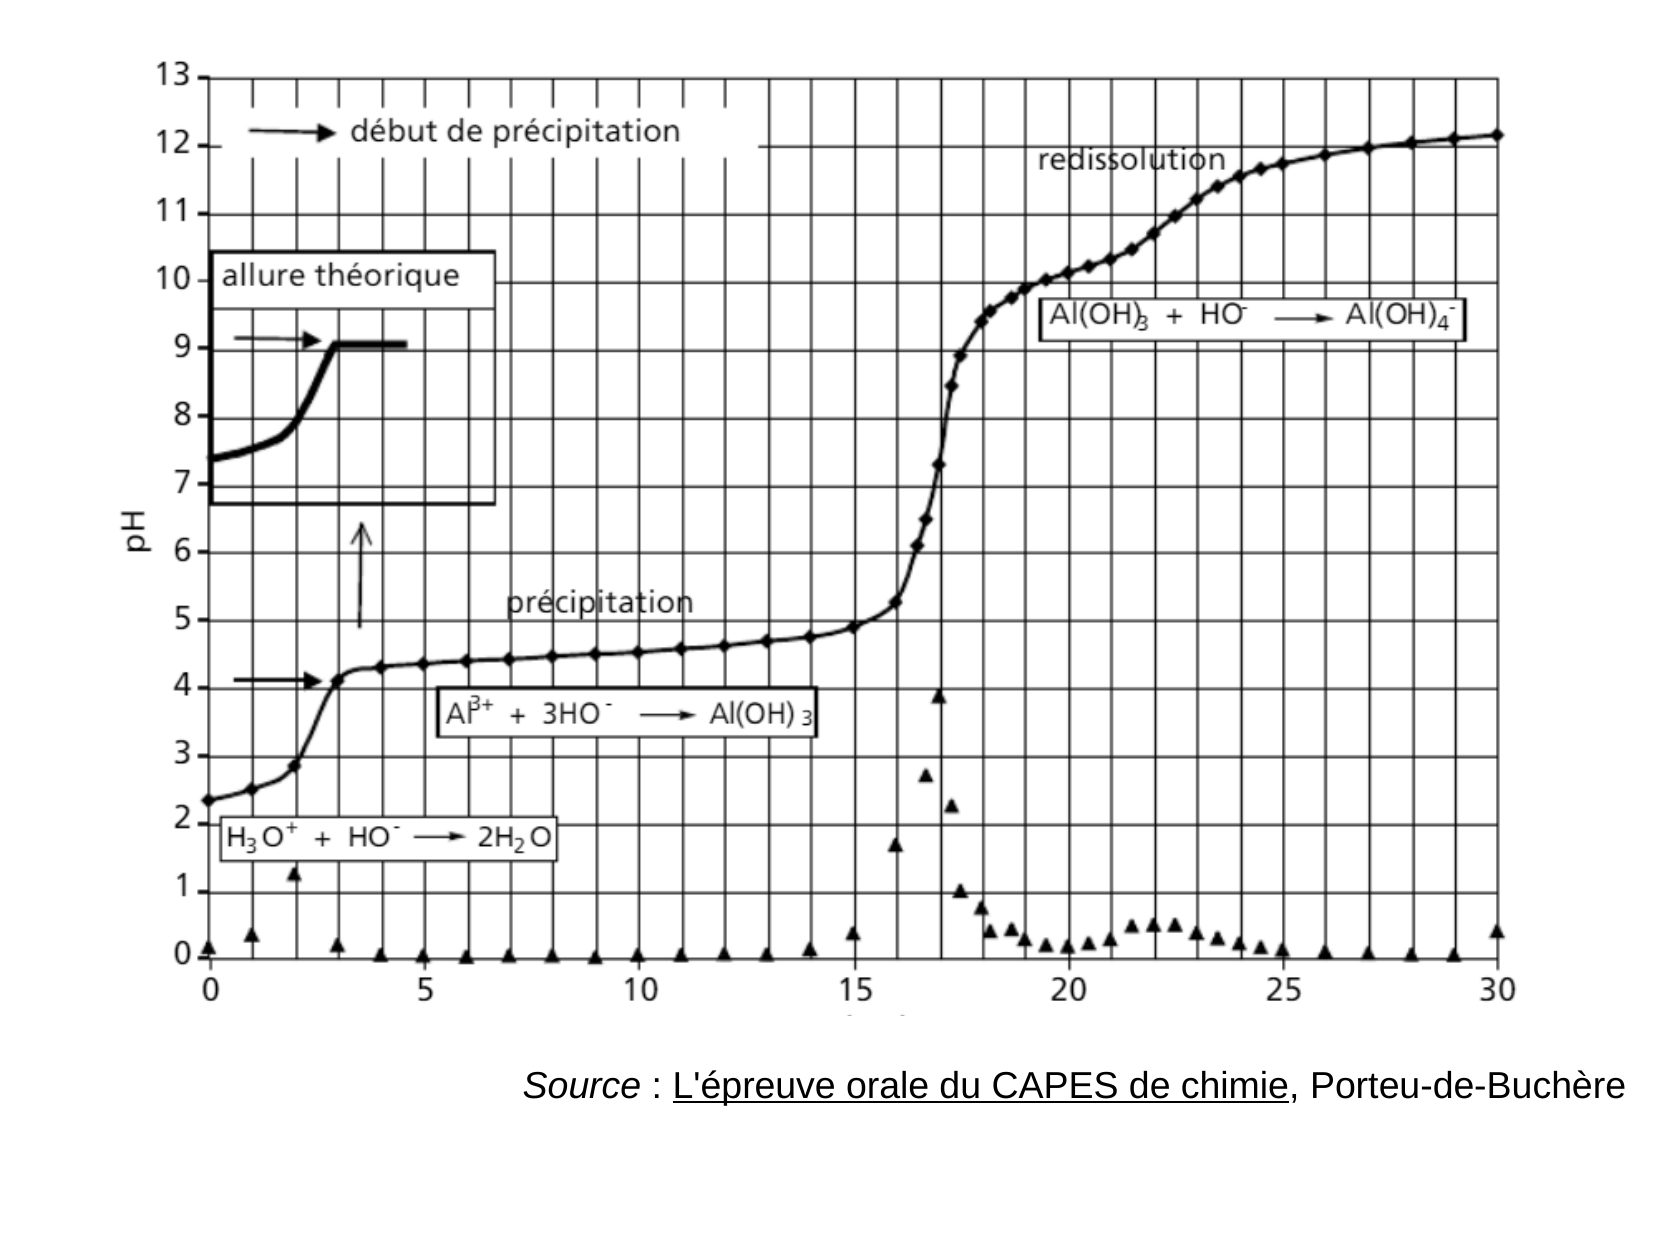

Source : L'épreuve orale du CAPES de chimie, Porteu-de-Buchère